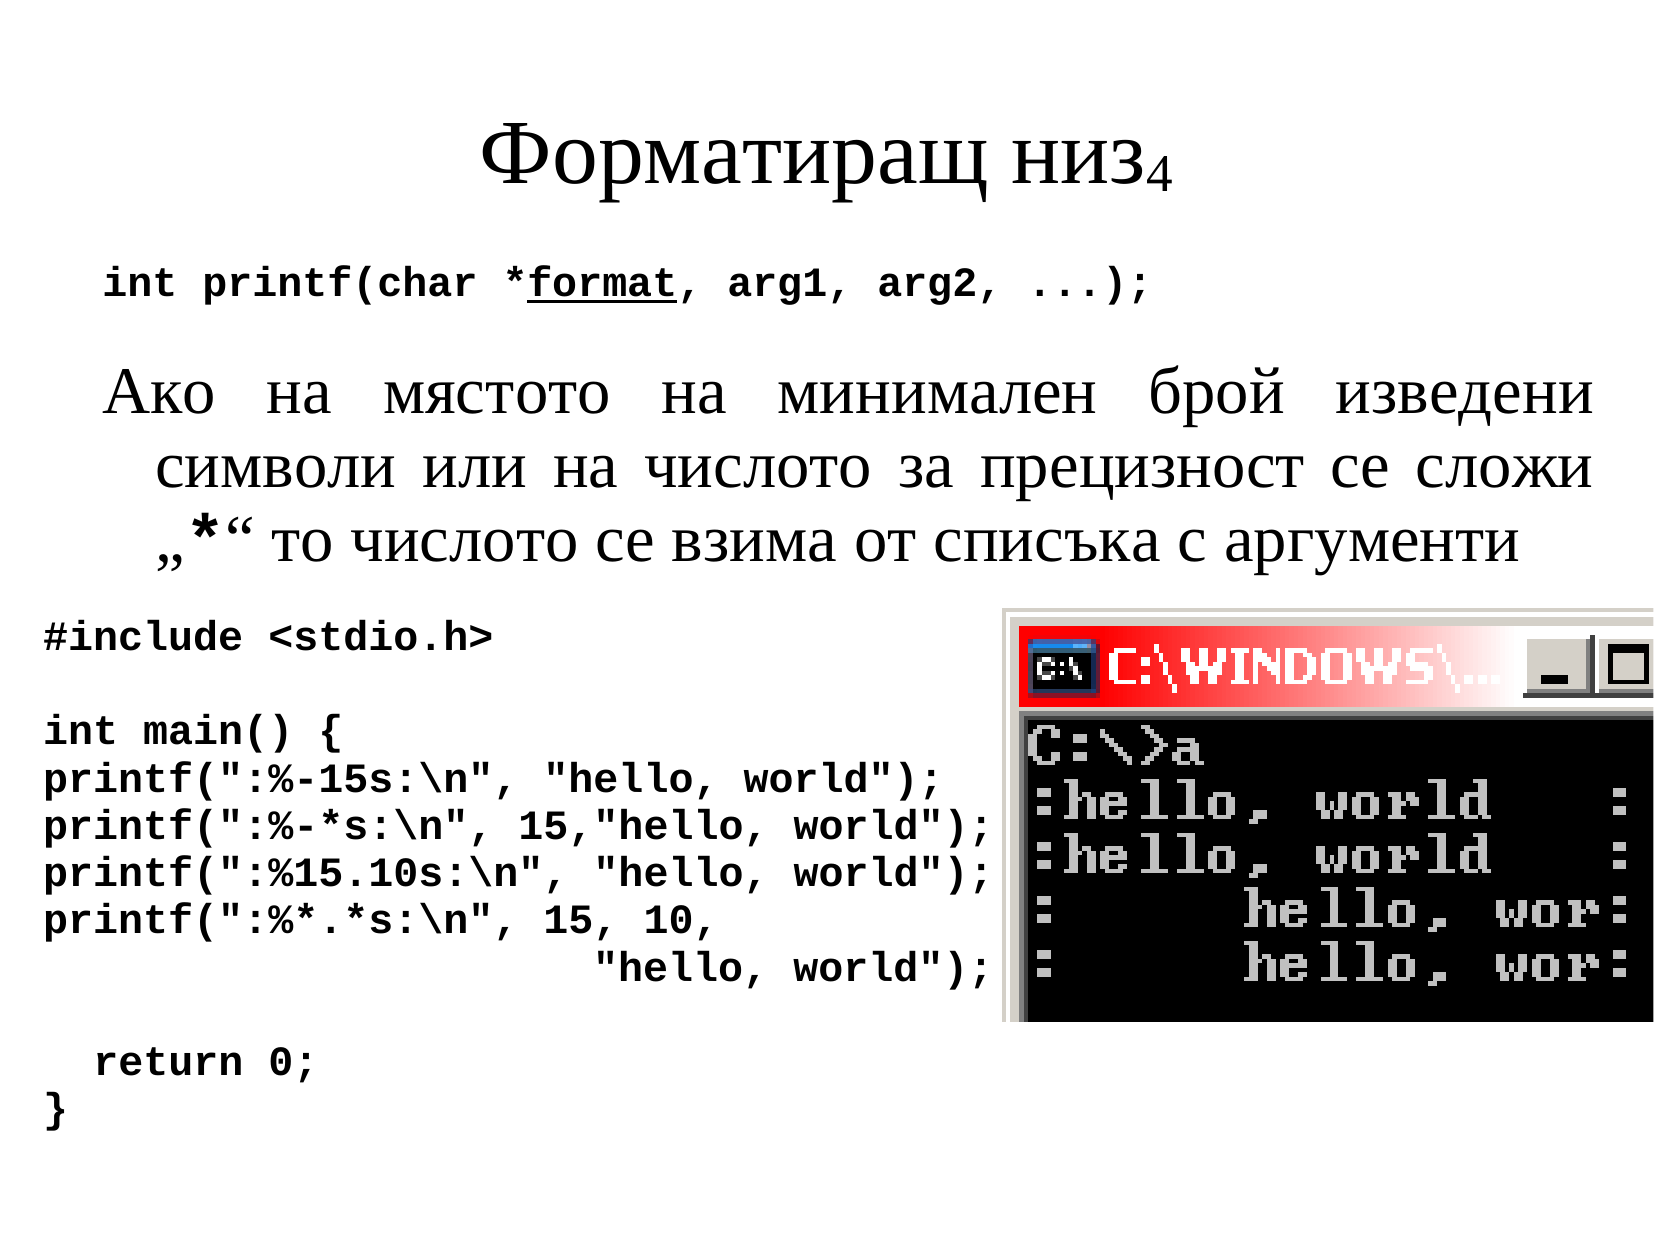

# Форматиращ низ4
int printf(char *format, arg1, arg2, ...);
Ако на мястото на минимален брой изведени символи или на числото за прецизност се сложи „*“ то числото се взима от списъка с аргументи
#include <stdio.h>
int main() {
printf(":%-15s:\n", "hello, world");
printf(":%-*s:\n", 15,"hello, world");
printf(":%15.10s:\n", "hello, world");
printf(":%*.*s:\n", 15, 10,
							 "hello, world");
 return 0;
}